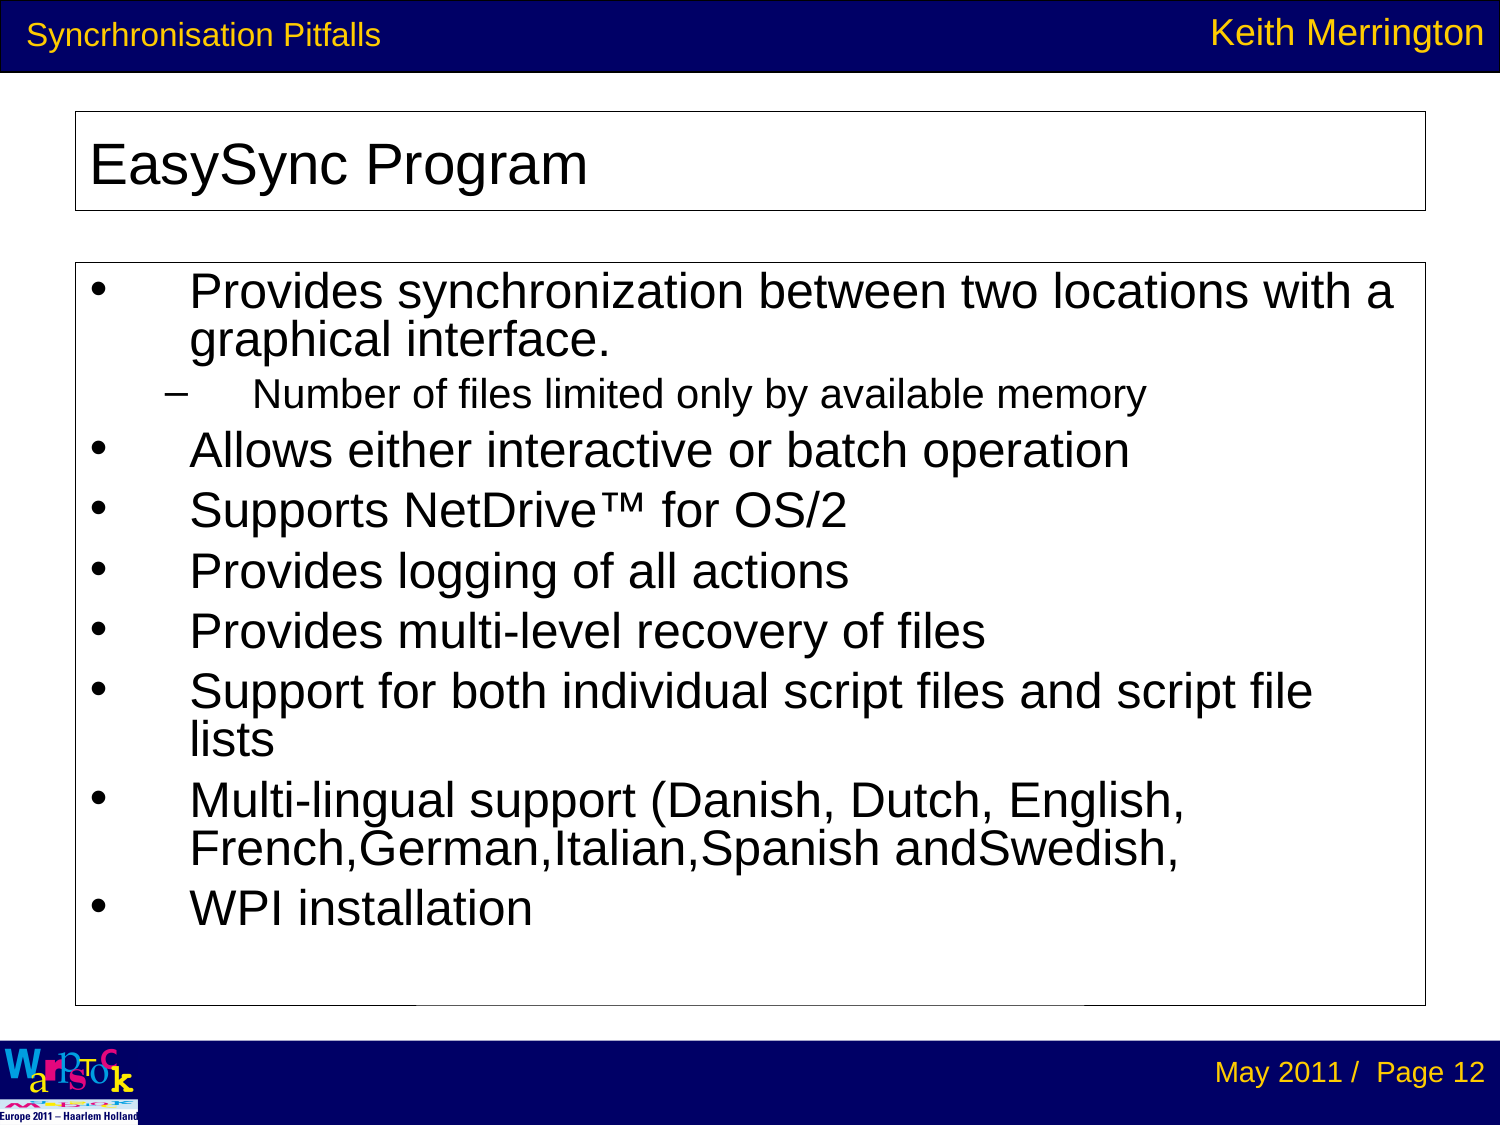

# EasySync Program
Provides synchronization between two locations with a graphical interface.
Number of files limited only by available memory
Allows either interactive or batch operation
Supports NetDrive™ for OS/2
Provides logging of all actions
Provides multi-level recovery of files
Support for both individual script files and script file lists
Multi-lingual support (Danish, Dutch, English, French,German,Italian,Spanish andSwedish,
WPI installation